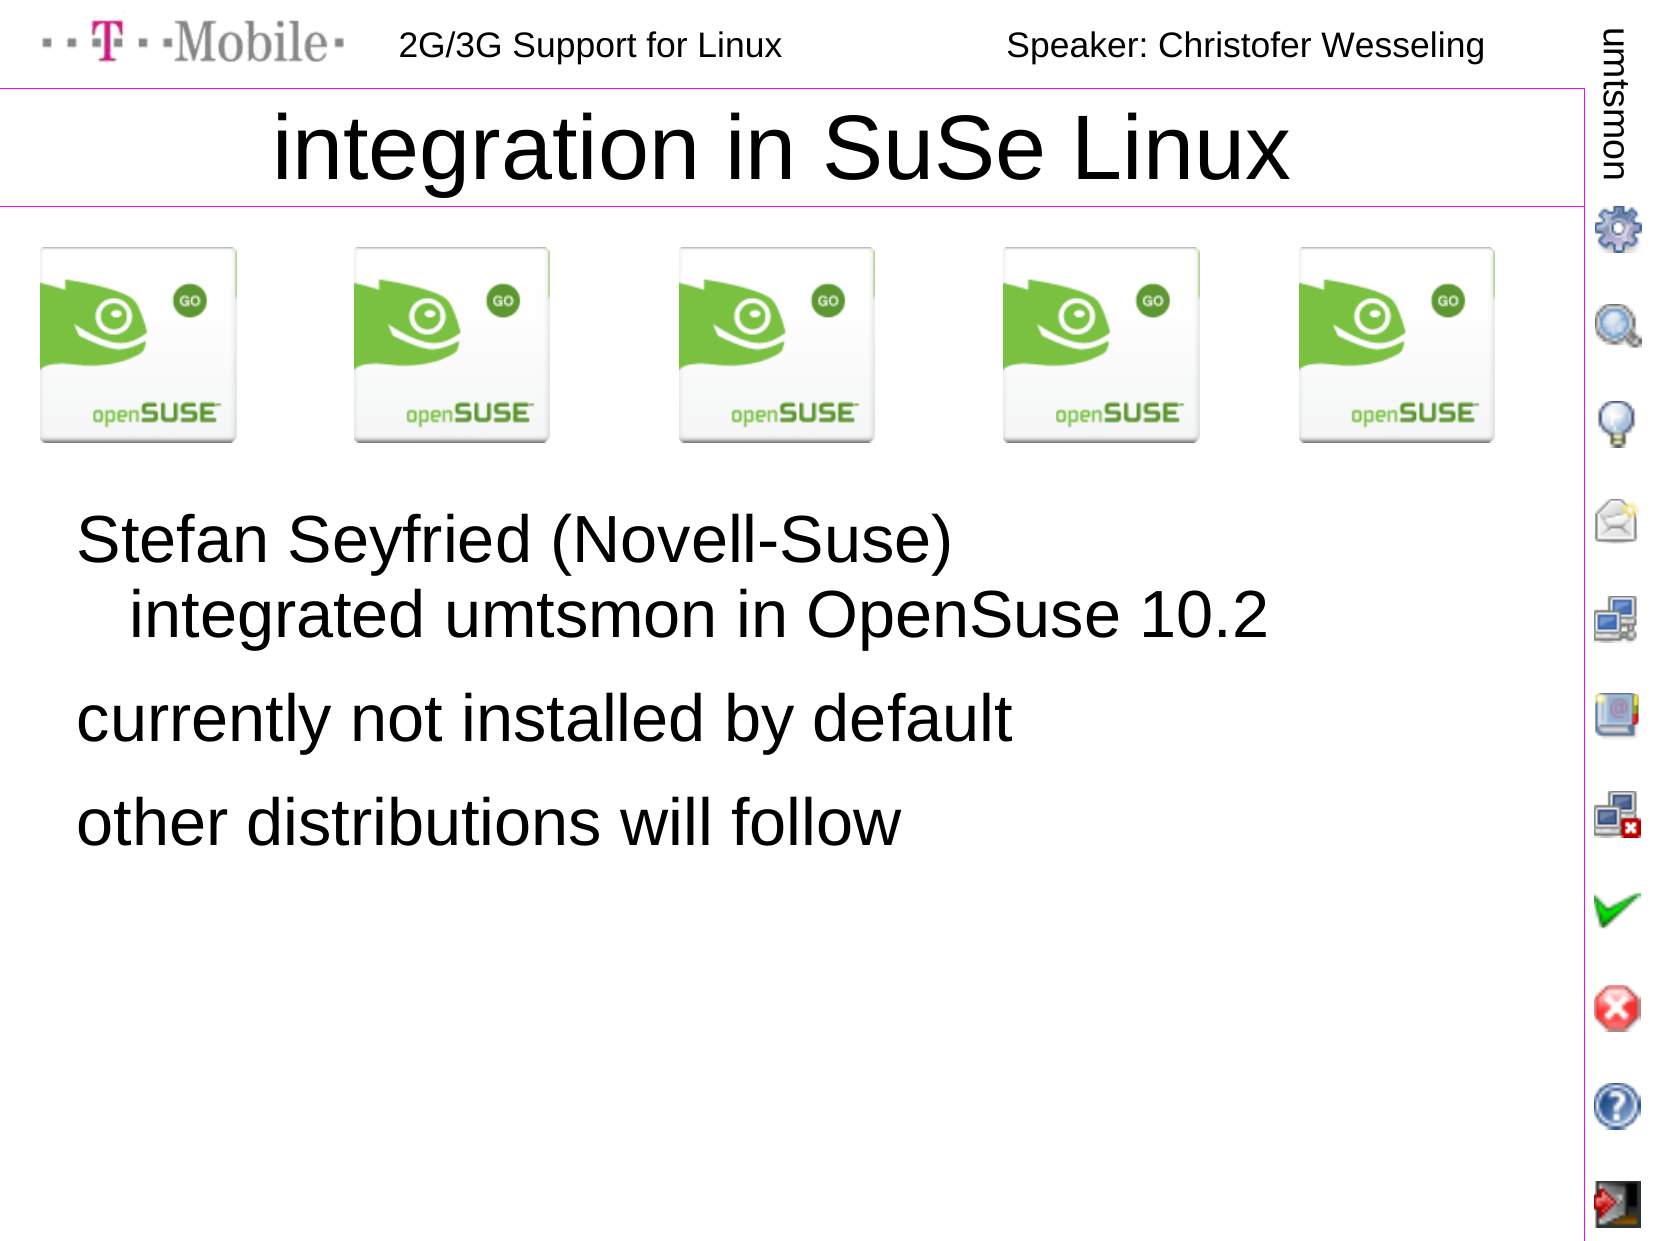

# integration in SuSe Linux
Stefan Seyfried (Novell-Suse) integrated umtsmon in OpenSuse 10.2
currently not installed by default
other distributions will follow